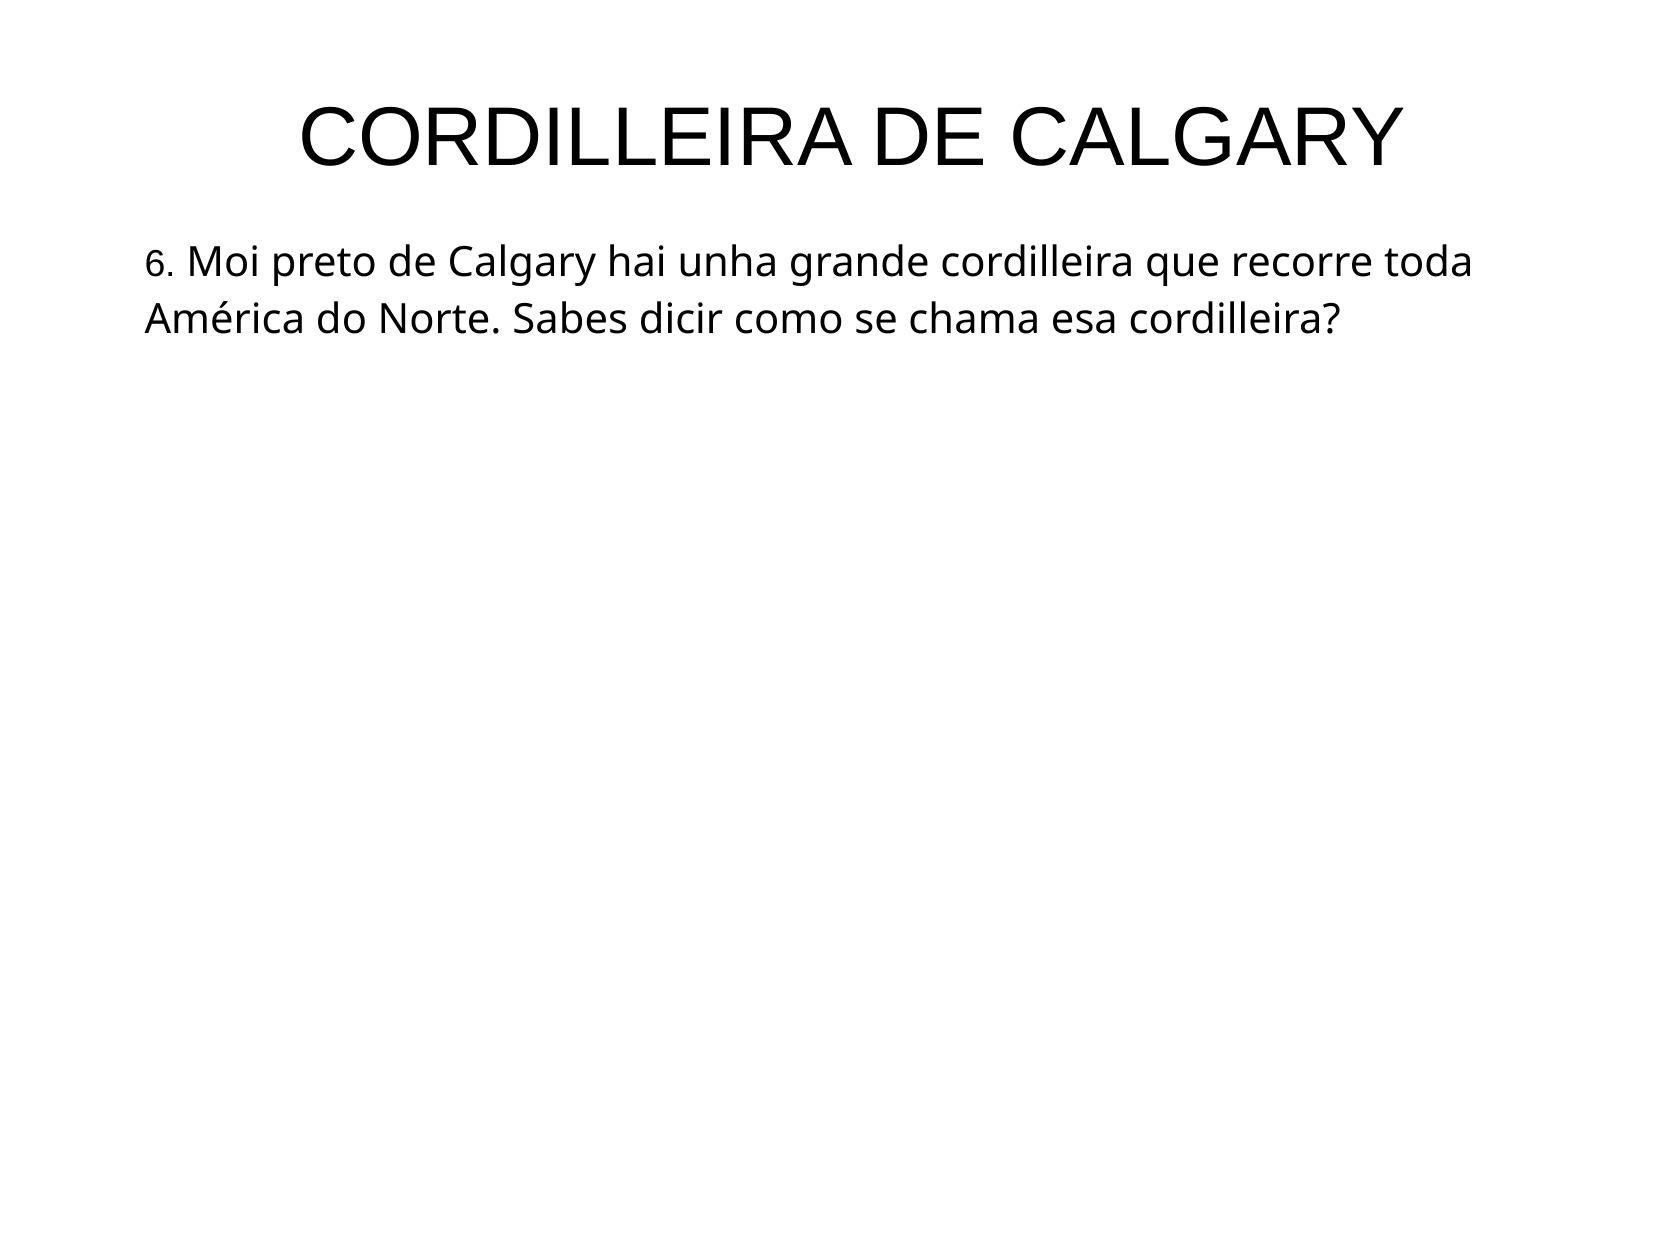

CORDILLEIRA DE CALGARY
6. Moi preto de Calgary hai unha grande cordilleira que recorre toda América do Norte. Sabes dicir como se chama esa cordilleira?